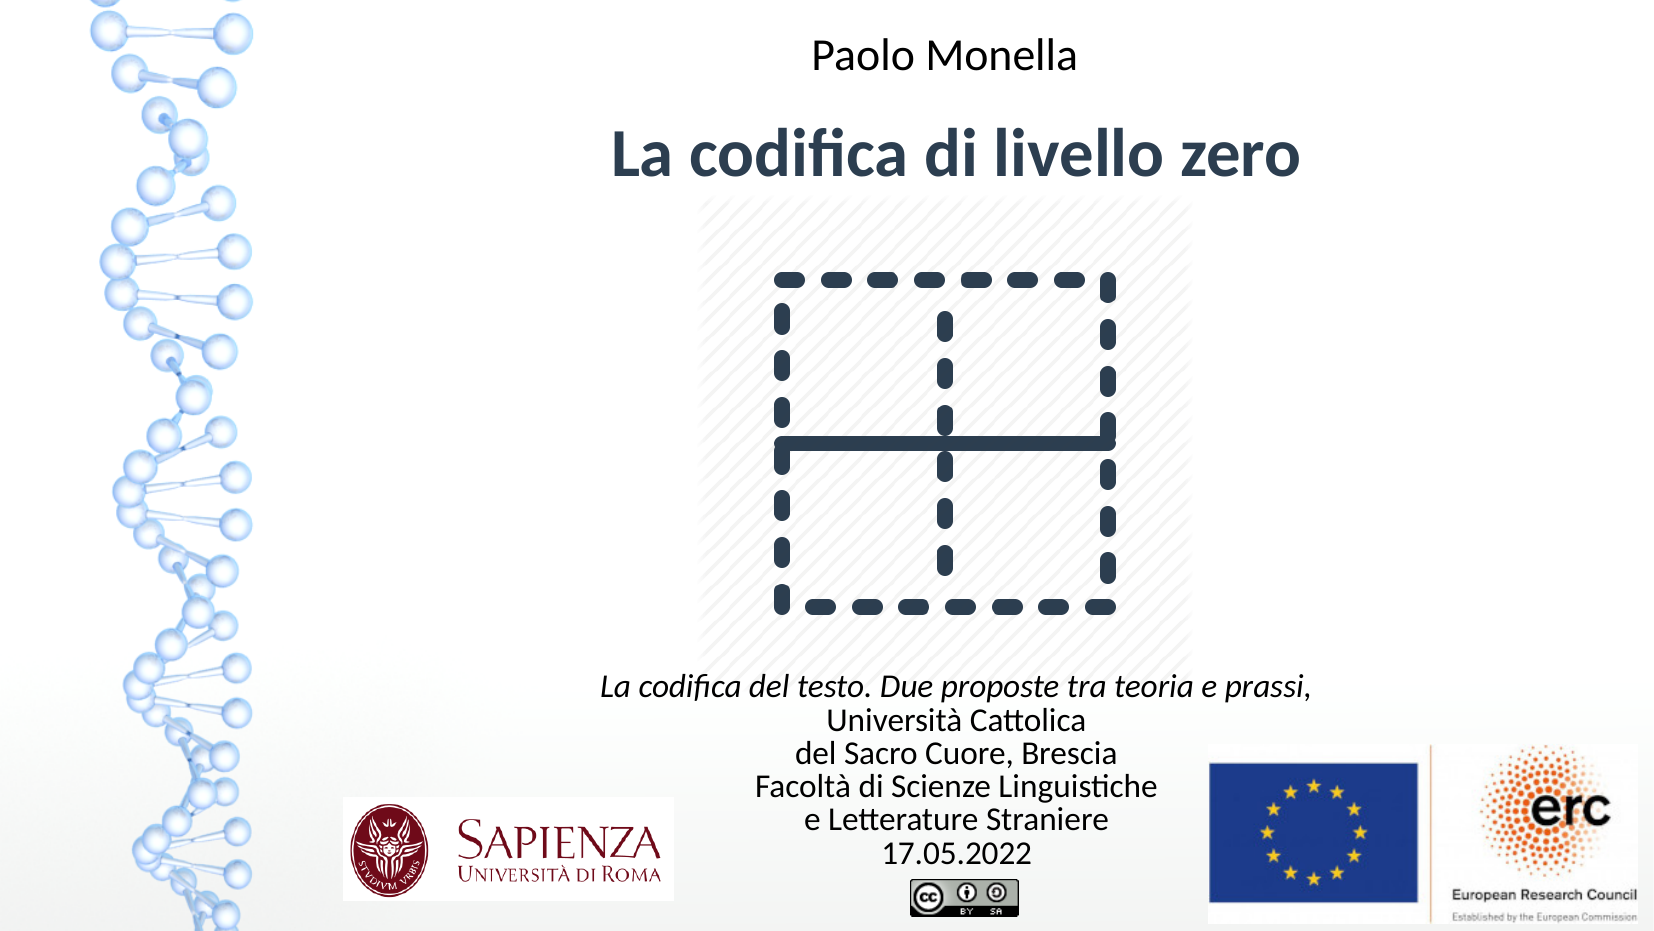

# Paolo Monella
La codifica di livello zero
La codifica del testo. Due proposte tra teoria e prassi,
Università Cattolica
del Sacro Cuore, Brescia
Facoltà di Scienze Linguistiche
e Letterature Straniere
17.05.2022